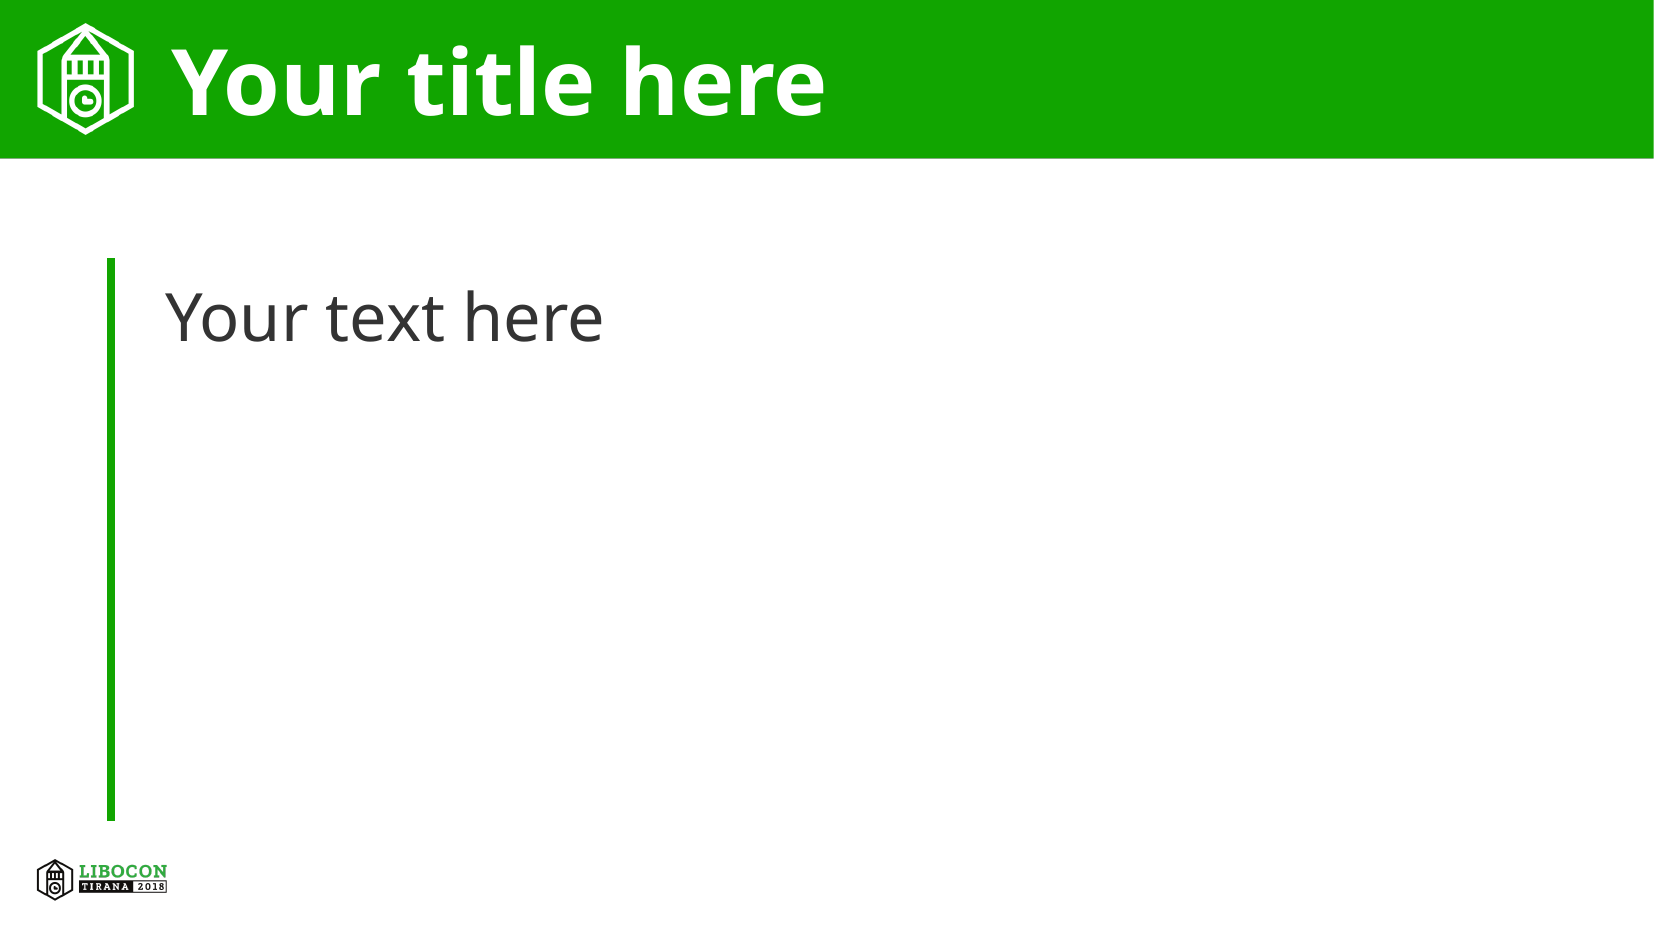

# Your title here
Your text here